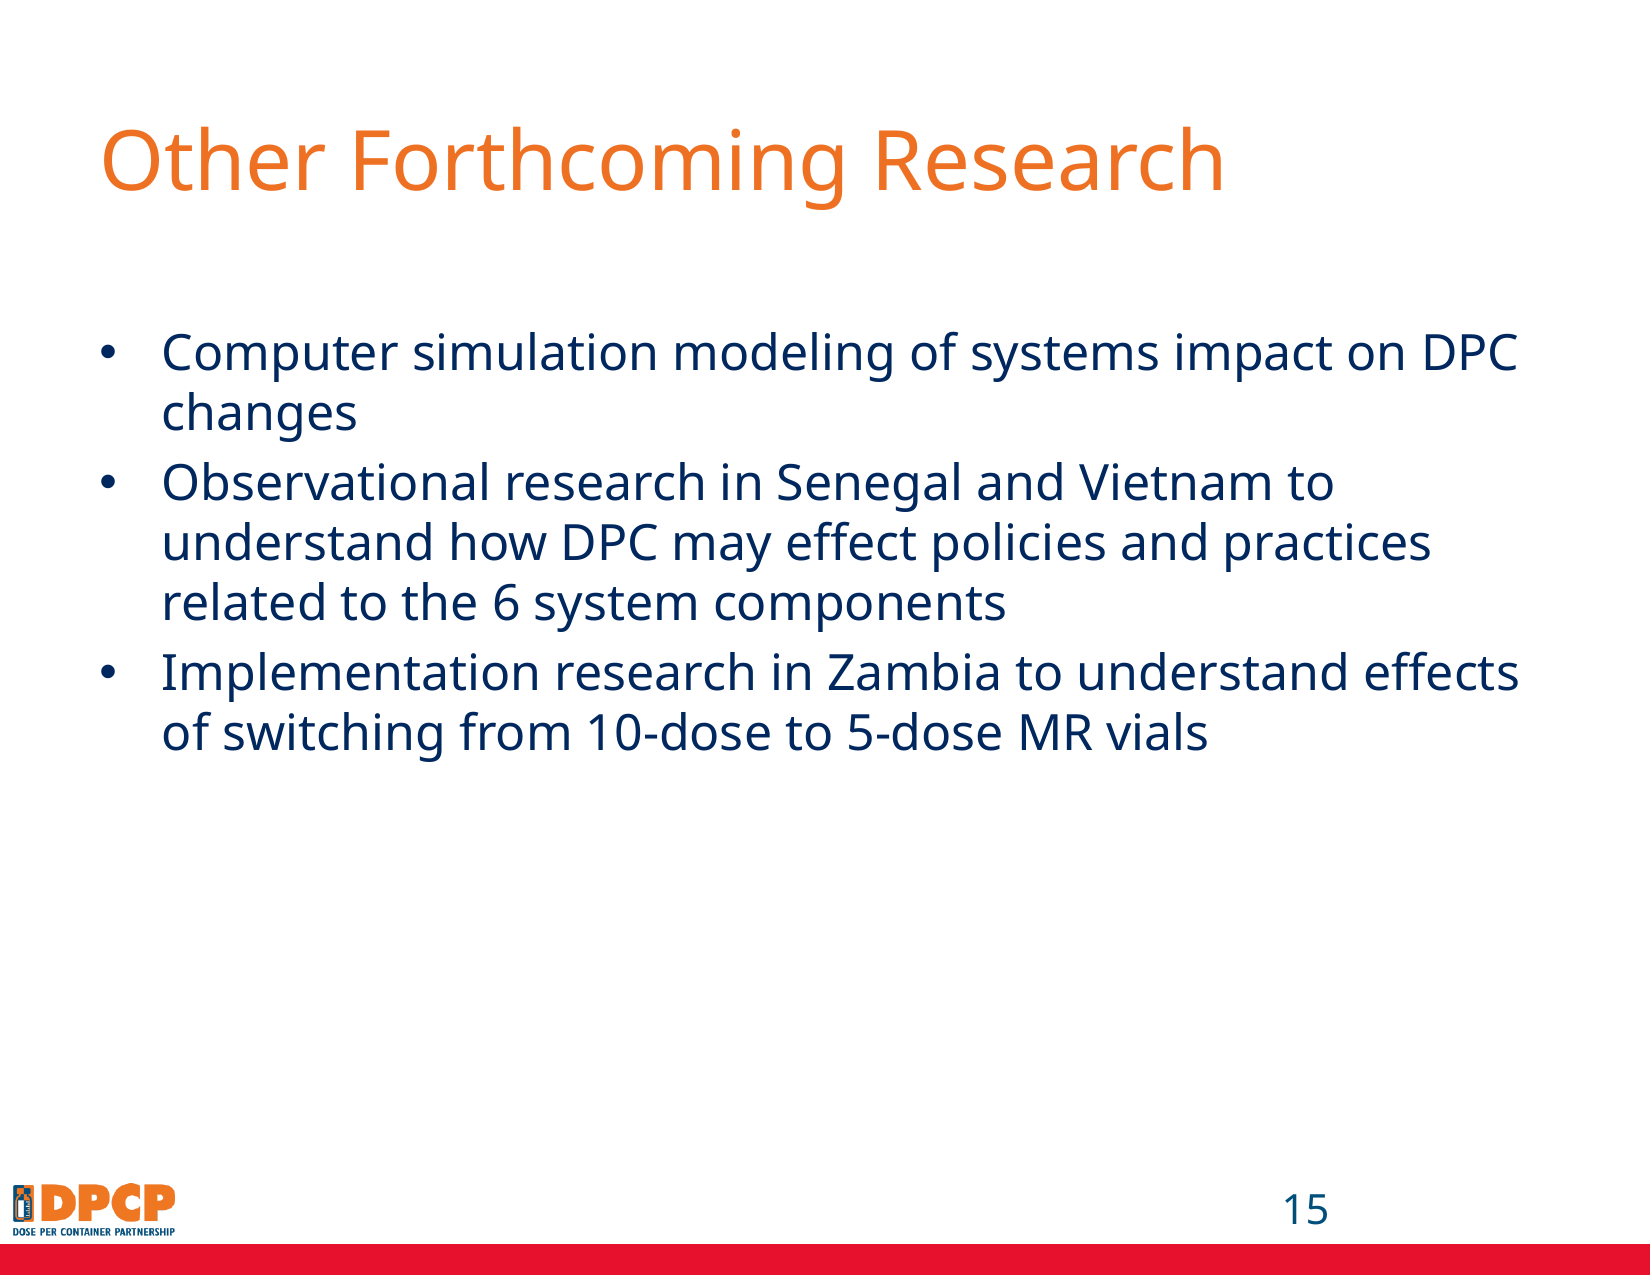

# Other Forthcoming Research
Computer simulation modeling of systems impact on DPC changes
Observational research in Senegal and Vietnam to understand how DPC may effect policies and practices related to the 6 system components
Implementation research in Zambia to understand effects of switching from 10-dose to 5-dose MR vials